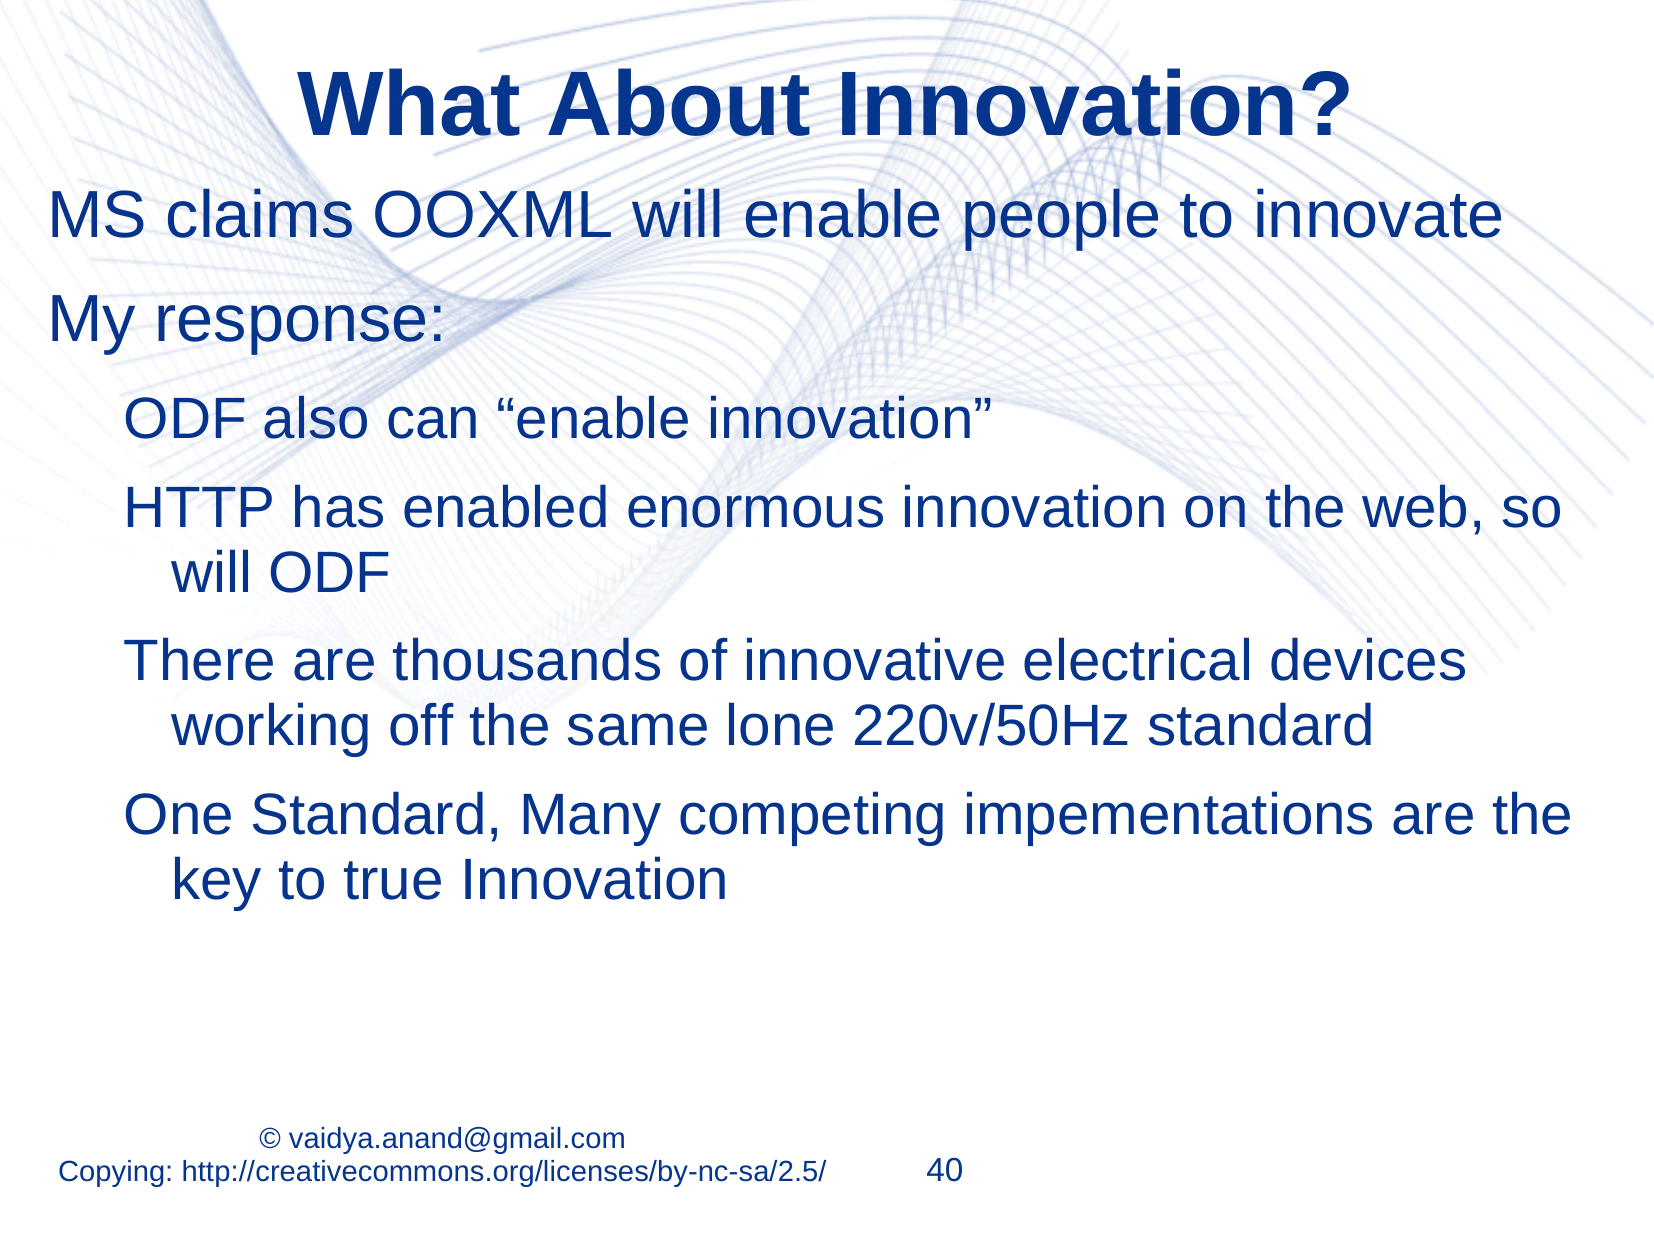

# What About Innovation?
MS claims OOXML will enable people to innovate
My response:
ODF also can “enable innovation”
HTTP has enabled enormous innovation on the web, so will ODF
There are thousands of innovative electrical devices working off the same lone 220v/50Hz standard
One Standard, Many competing impementations are the key to true Innovation
http://www.broffice.org
40